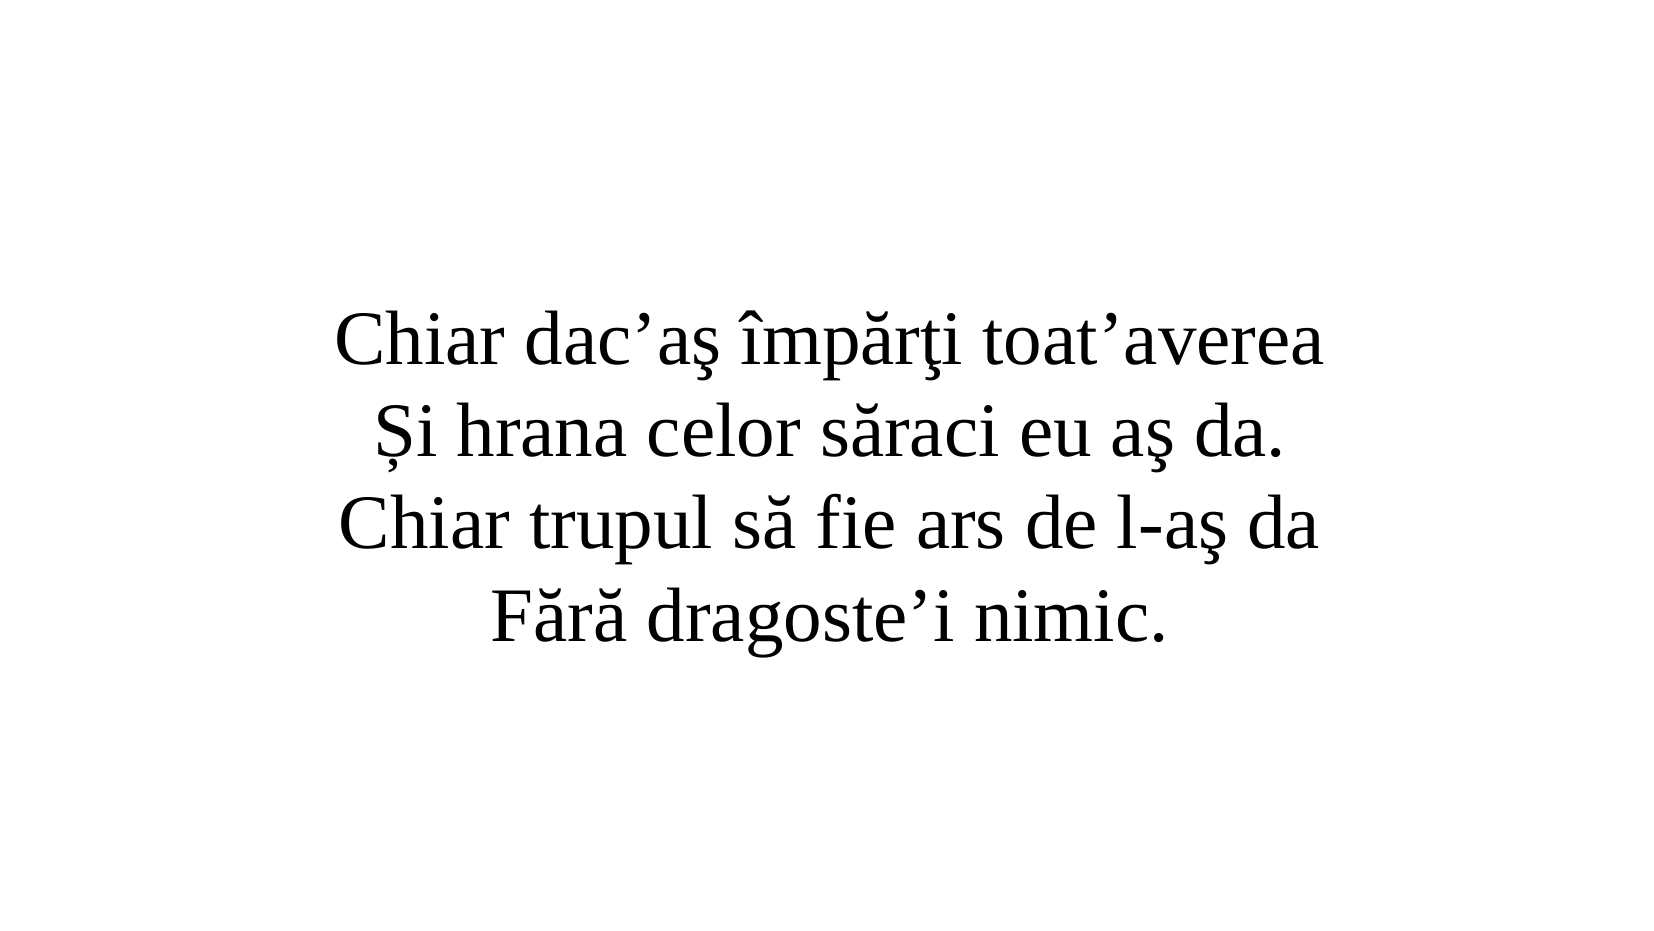

# Chiar dac’aş împărţi toat’averea
Și hrana celor săraci eu aş da.
Chiar trupul să fie ars de l-aş da
Fără dragoste’i nimic.